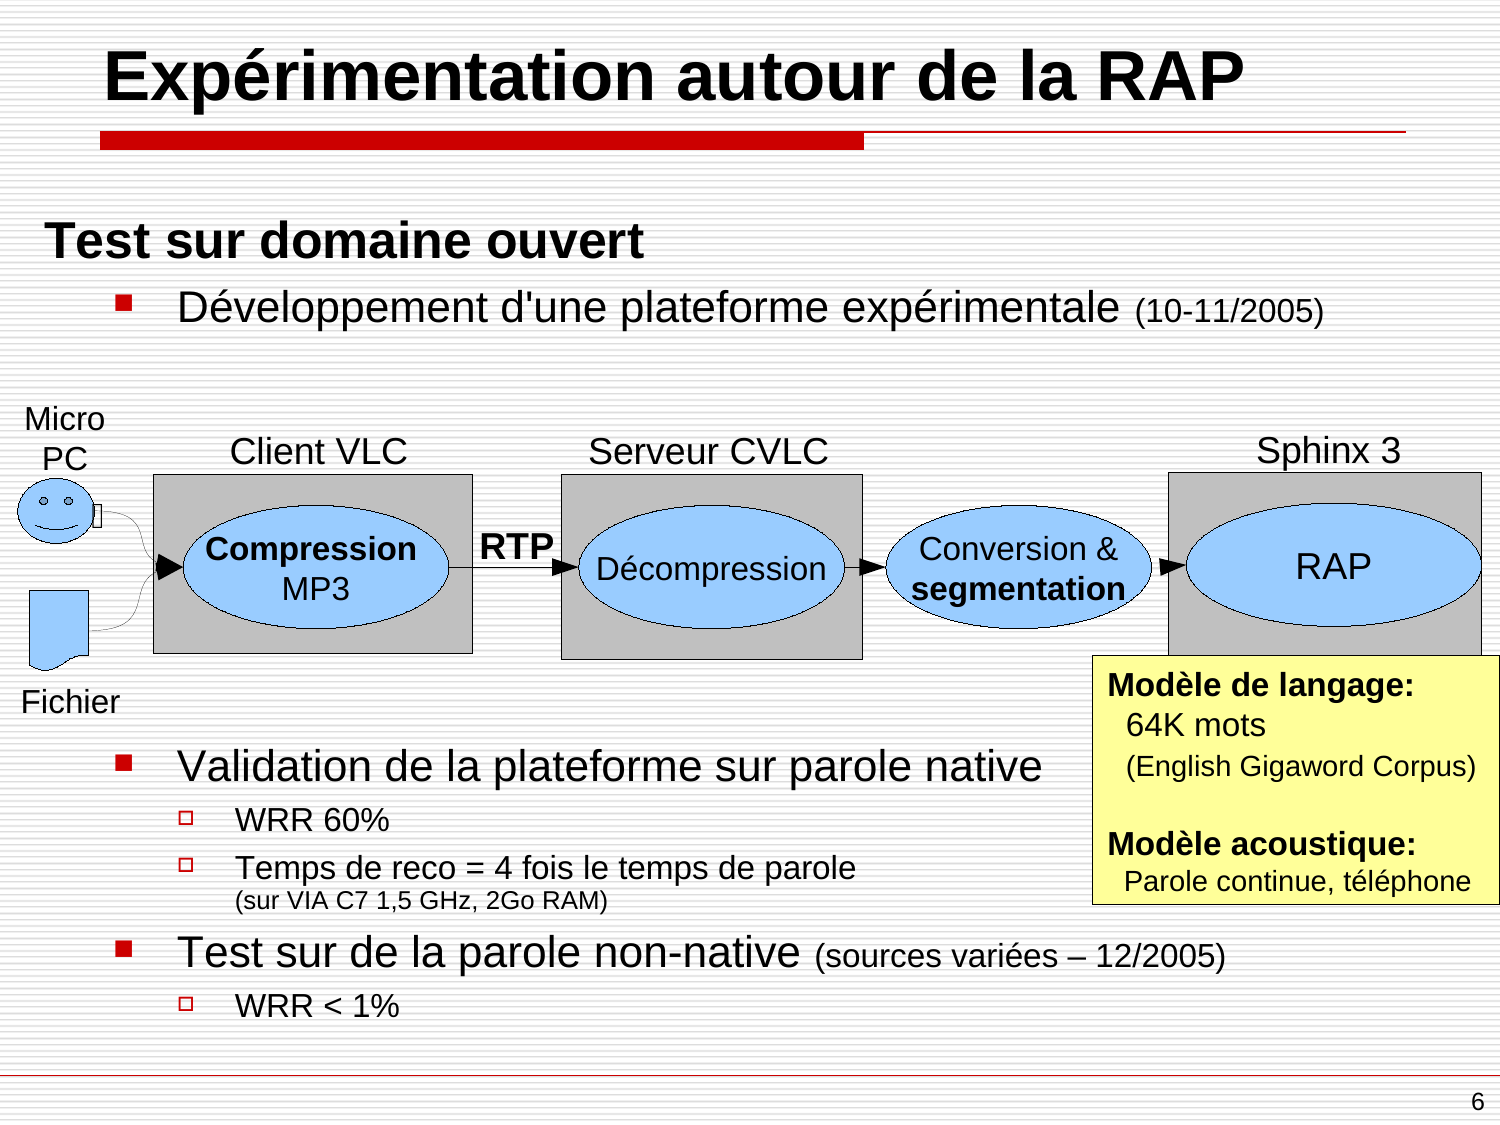

Expérimentation autour de la RAP
# Test sur domaine ouvert
Développement d'une plateforme expérimentale (10-11/2005)
Validation de la plateforme sur parole native
WRR 60%
Temps de reco = 4 fois le temps de parole
(sur VIA C7 1,5 GHz, 2Go RAM)
Test sur de la parole non-native (sources variées – 12/2005)
WRR < 1%
Micro PC
Sphinx 3
Client VLC
Serveur CVLC

RAP
Compression
MP3
Décompression
Conversion &
segmentation
RTP
Modèle de langage:
 64K mots
 (English Gigaword Corpus)
Modèle acoustique:
 Parole continue, téléphone
Fichier
6